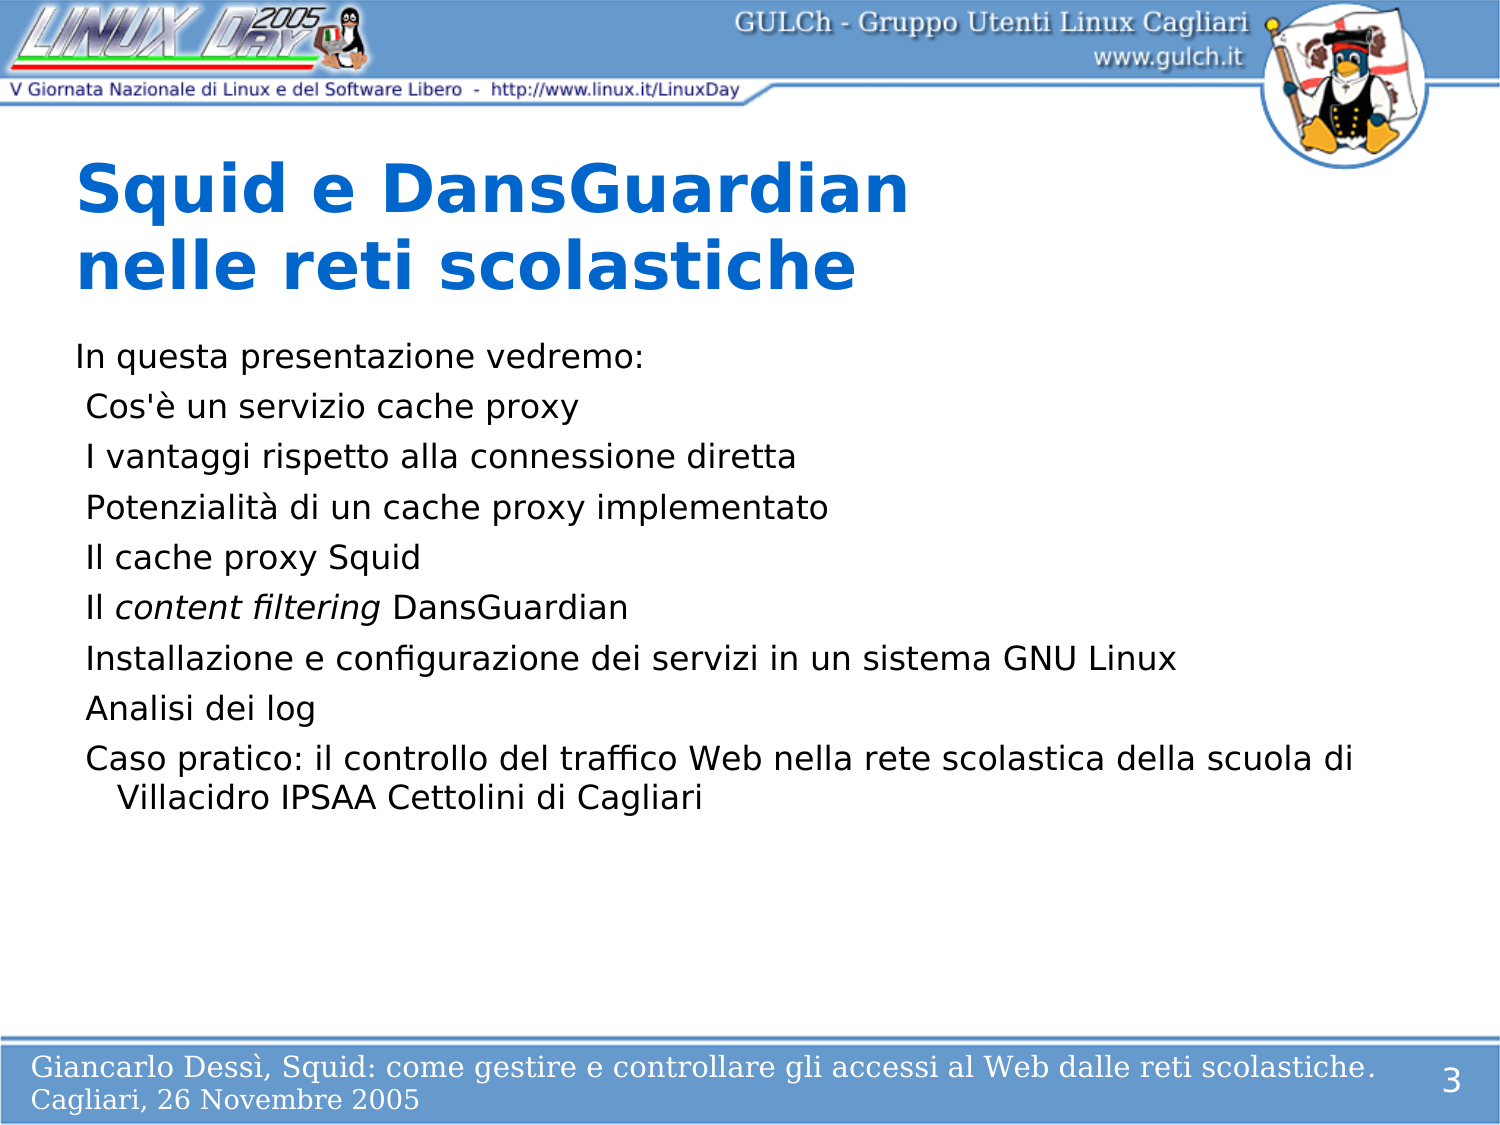

Squid e DansGuardian
nelle reti scolastiche
In questa presentazione vedremo:
 Cos'è un servizio cache proxy
 I vantaggi rispetto alla connessione diretta
 Potenzialità di un cache proxy implementato
 Il cache proxy Squid
 Il content filtering DansGuardian
 Installazione e configurazione dei servizi in un sistema GNU Linux
 Analisi dei log
 Caso pratico: il controllo del traffico Web nella rete scolastica della scuola di Villacidro IPSAA Cettolini di Cagliari